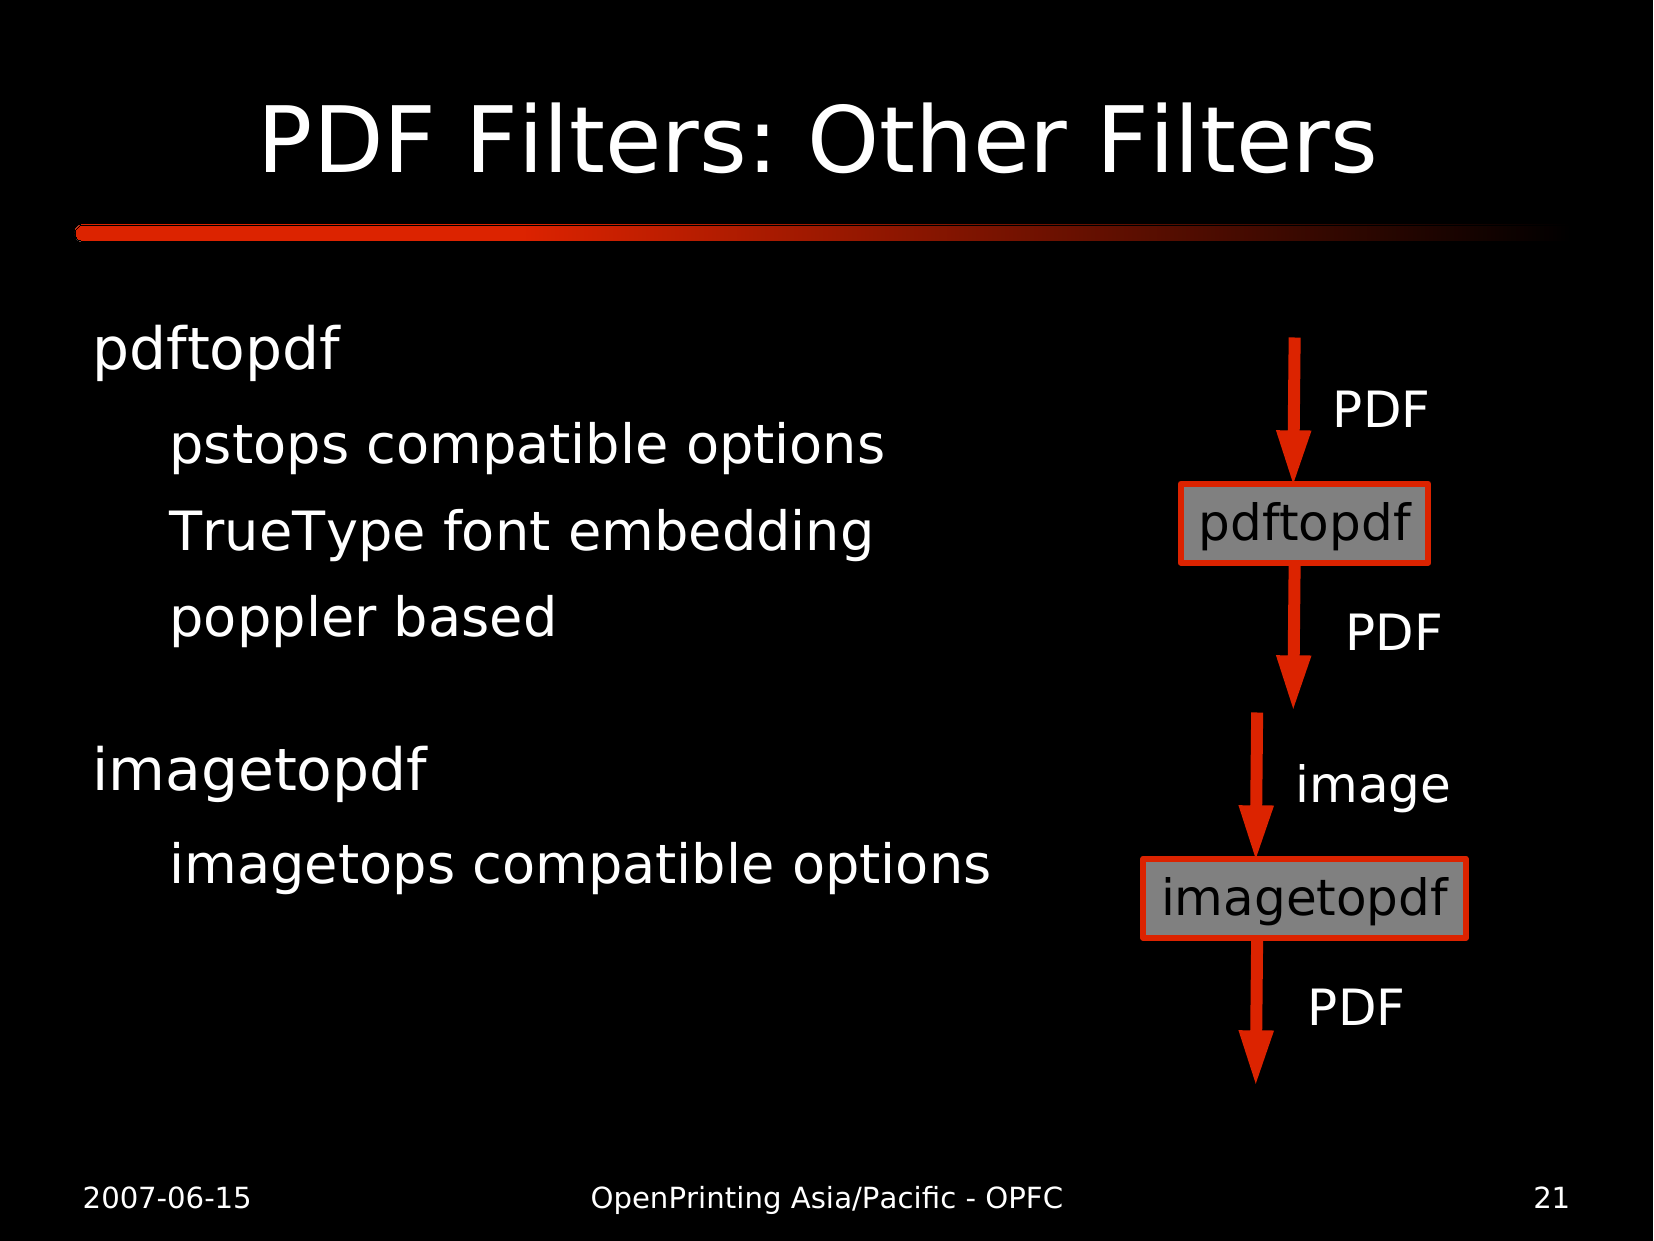

# PDF Filters: Other Filters
pdftopdf
pstops compatible options
TrueType font embedding
poppler based
imagetopdf
imagetops compatible options
PDF
pdftopdf
PDF
image
imagetopdf
PDF
2007-06-15
OpenPrinting Asia/Pacific - OPFC
21